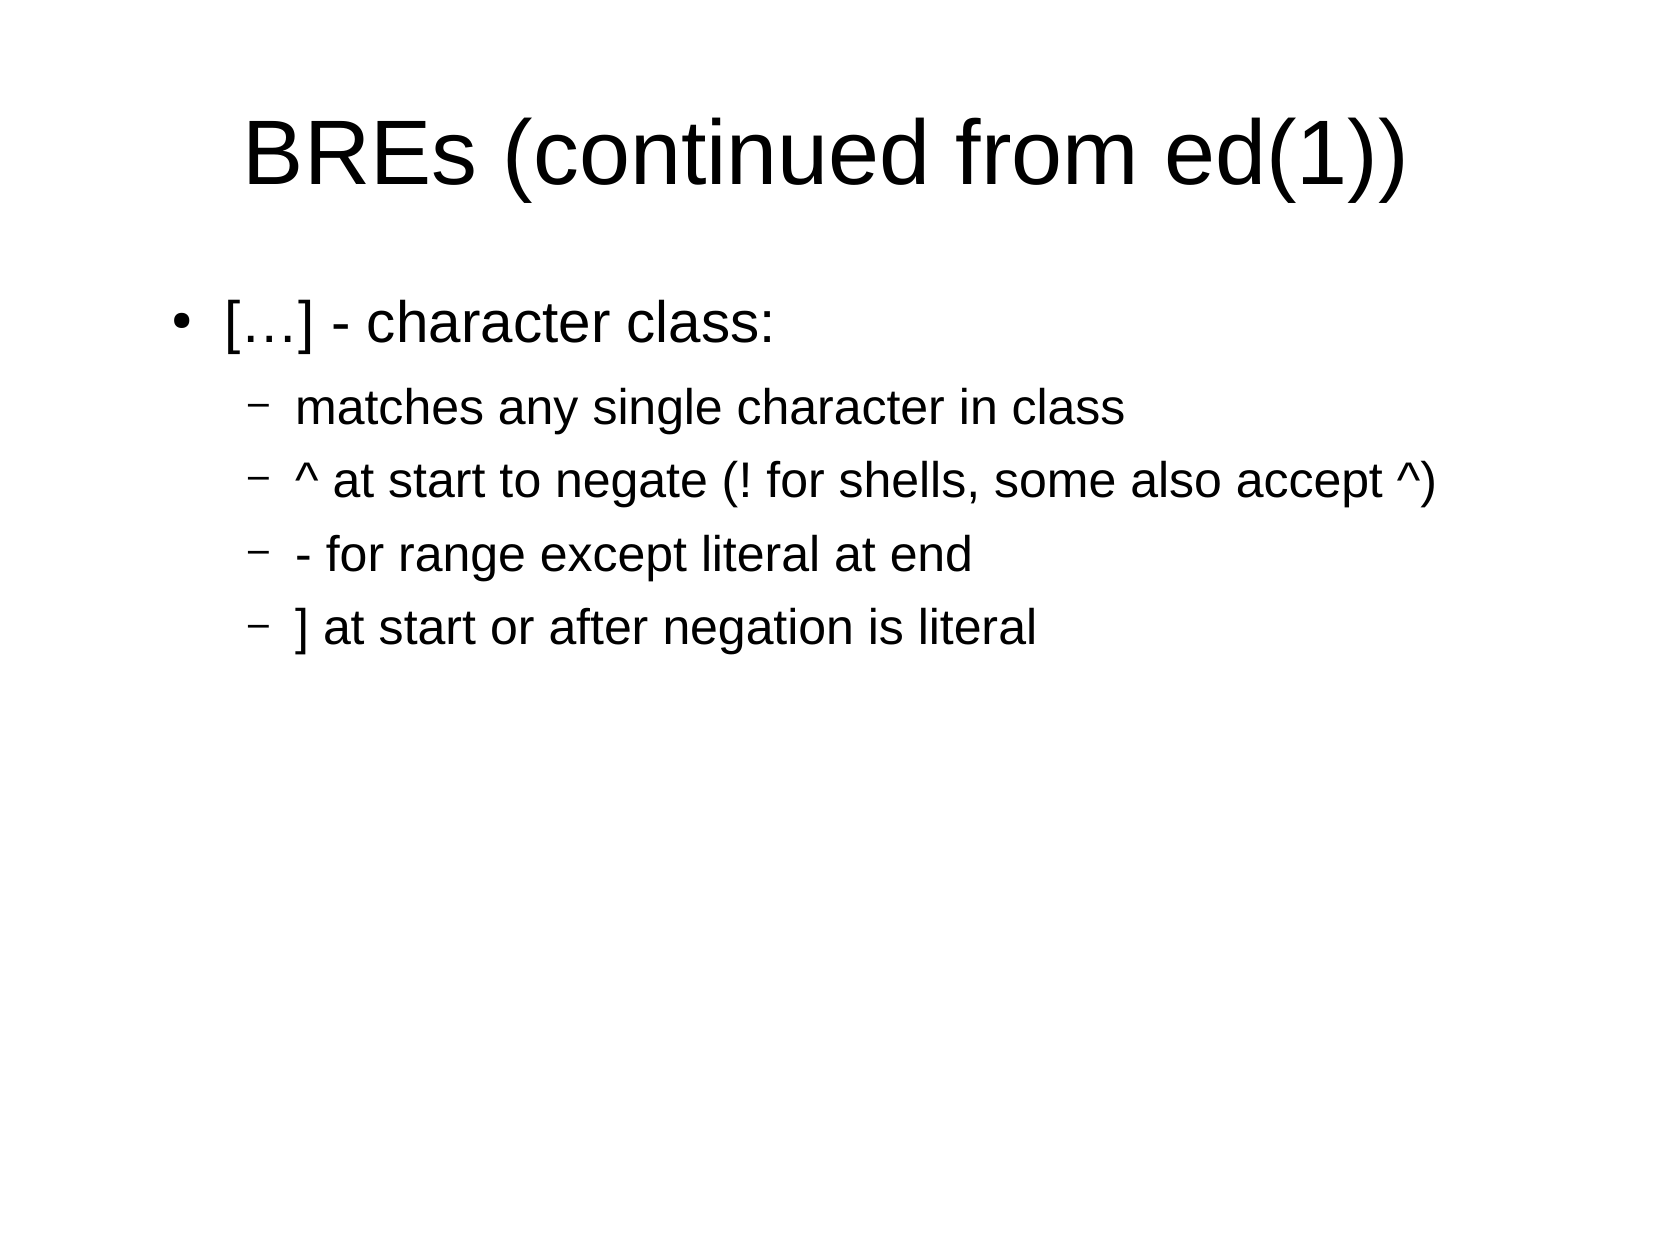

# BREs (continued from ed(1))
[…] - character class:
matches any single character in class
^ at start to negate (! for shells, some also accept ^)
- for range except literal at end
] at start or after negation is literal